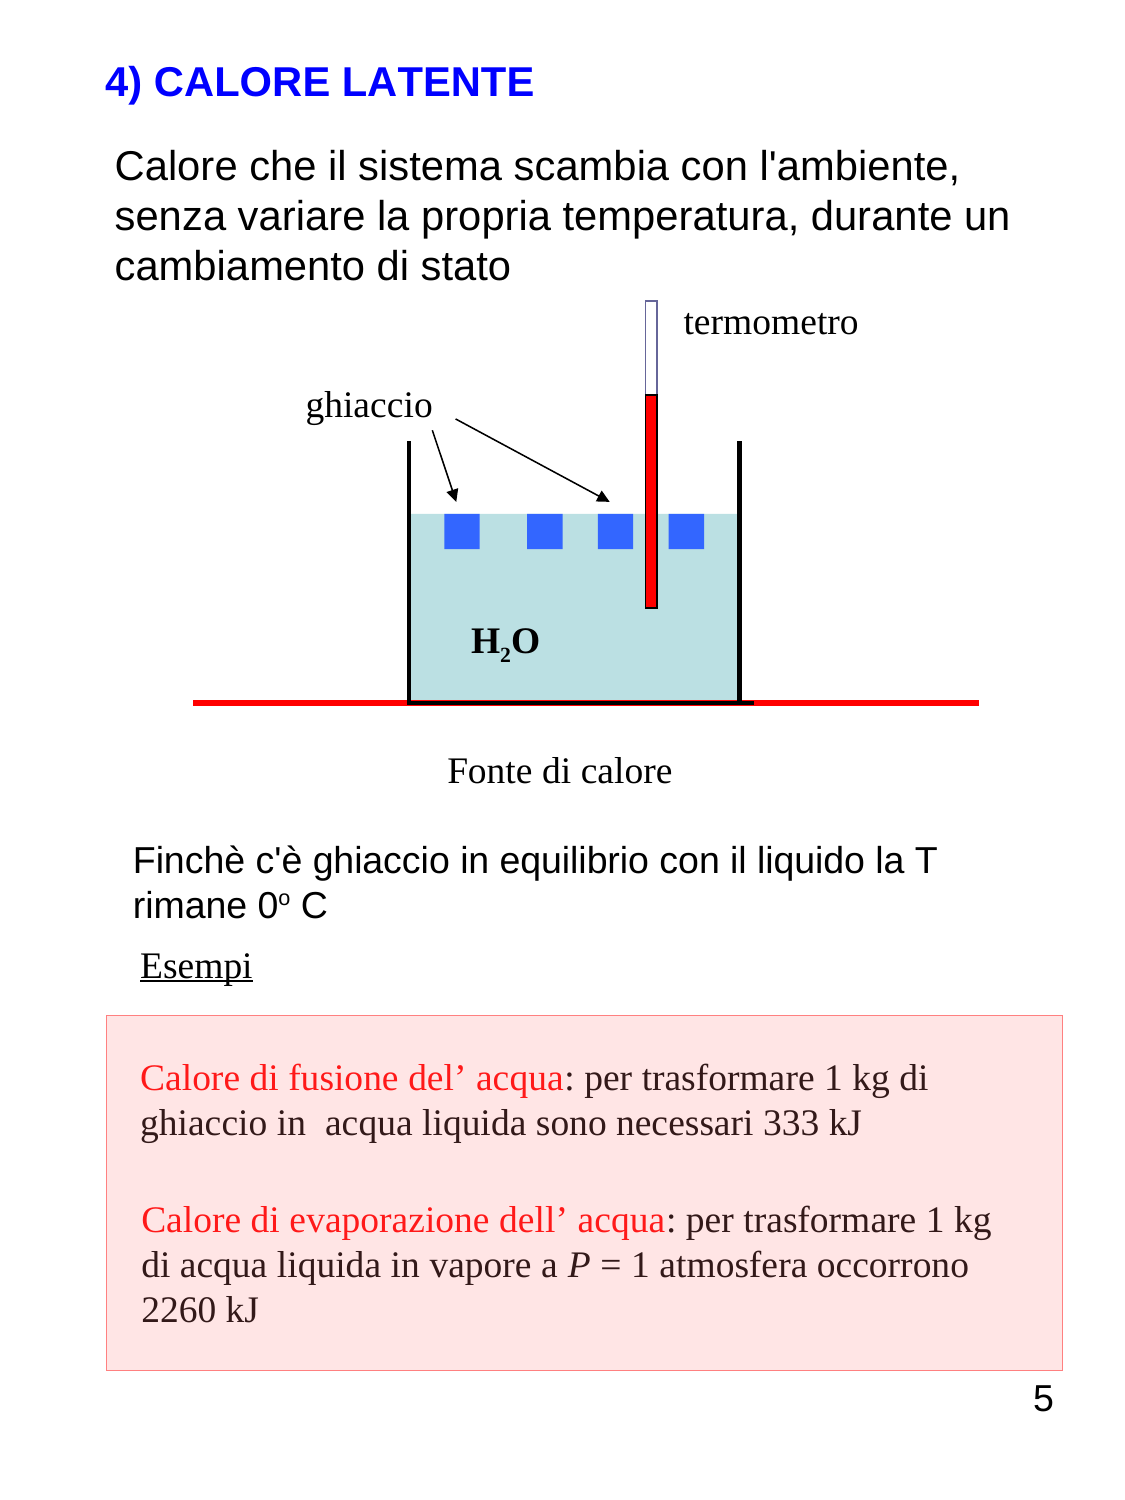

4) CALORE LATENTE
Calore che il sistema scambia con l'ambiente, senza variare la propria temperatura, durante un cambiamento di stato
termometro
ghiaccio
H2O
Fonte di calore
Finchè c'è ghiaccio in equilibrio con il liquido la T rimane 0o C
Esempi
Calore di fusione del’ acqua: per trasformare 1 kg di
ghiaccio in acqua liquida sono necessari 333 kJ
Calore di evaporazione dell’ acqua: per trasformare 1 kg
di acqua liquida in vapore a P = 1 atmosfera occorrono
2260 kJ
P8 Calore
5